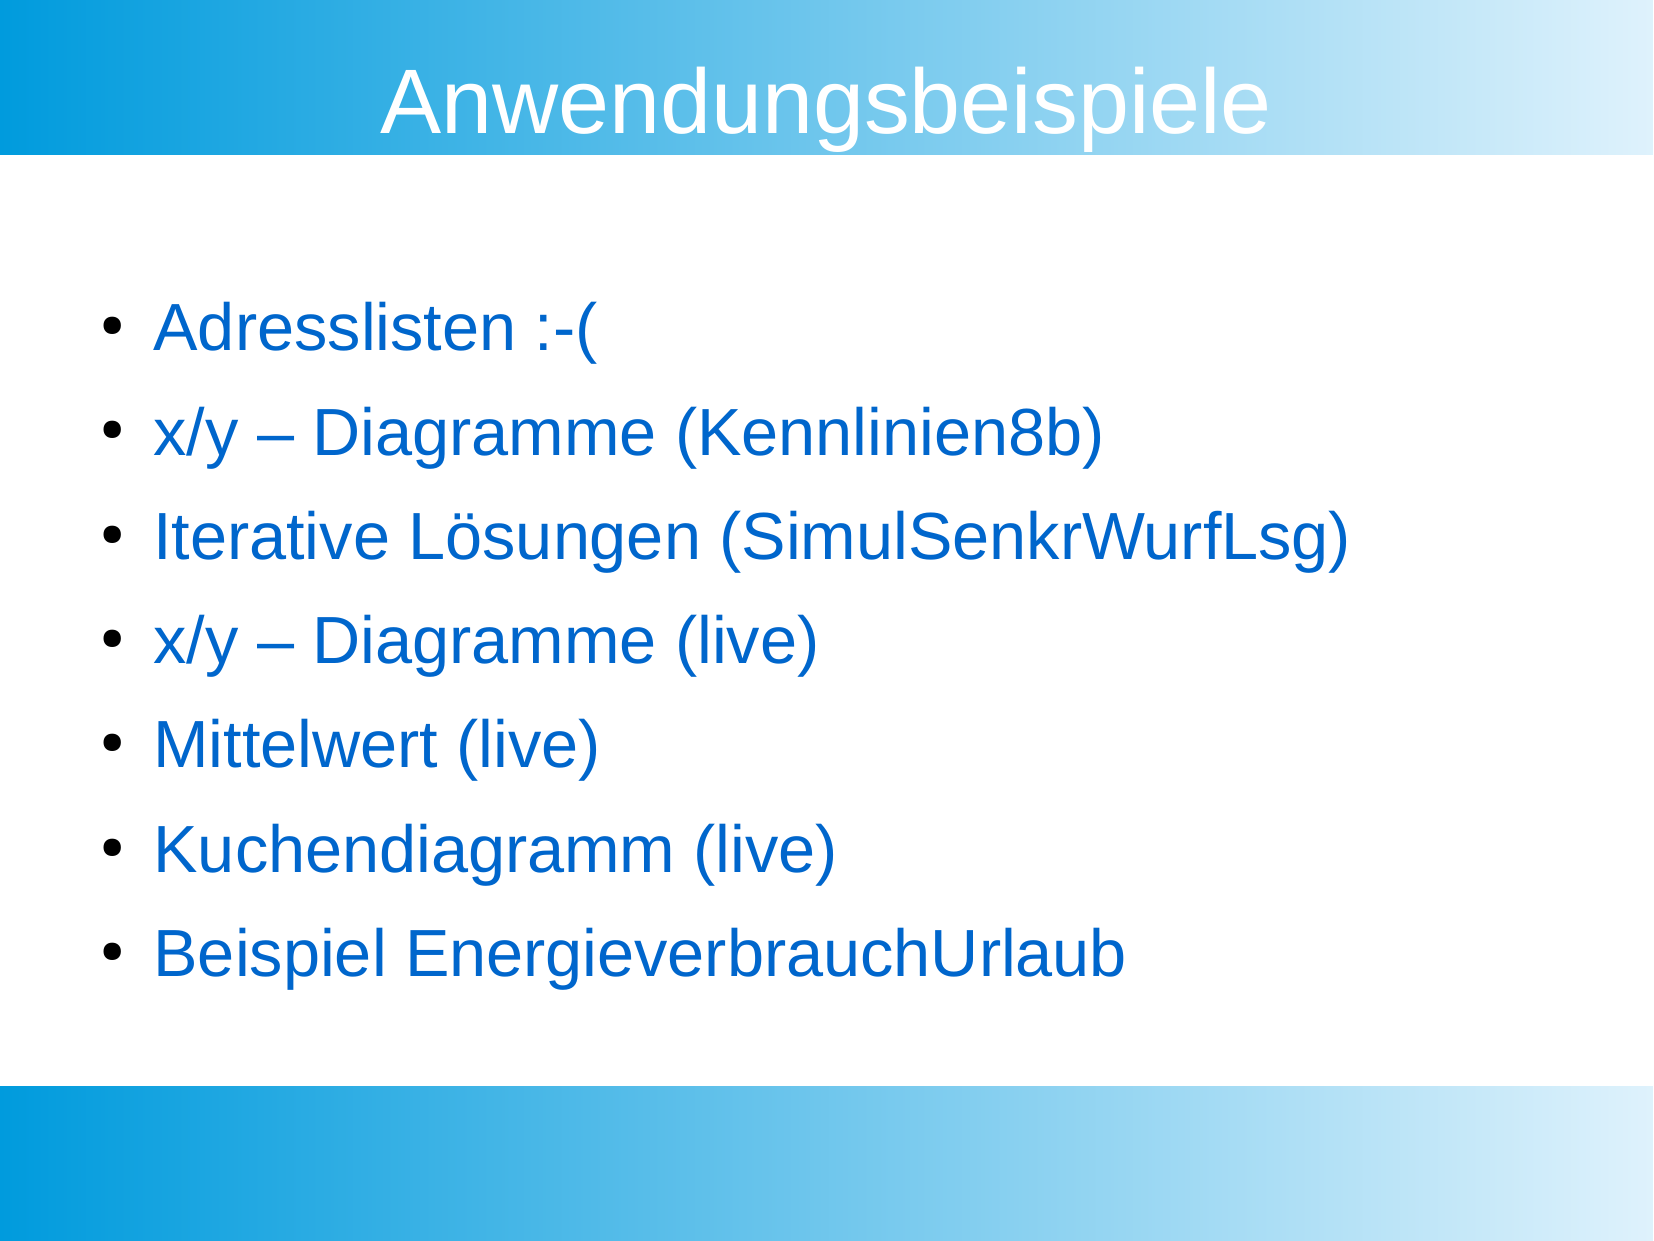

# Anwendungsbeispiele
Adresslisten :-(
x/y – Diagramme (Kennlinien8b)
Iterative Lösungen (SimulSenkrWurfLsg)
x/y – Diagramme (live)
Mittelwert (live)
Kuchendiagramm (live)
Beispiel EnergieverbrauchUrlaub